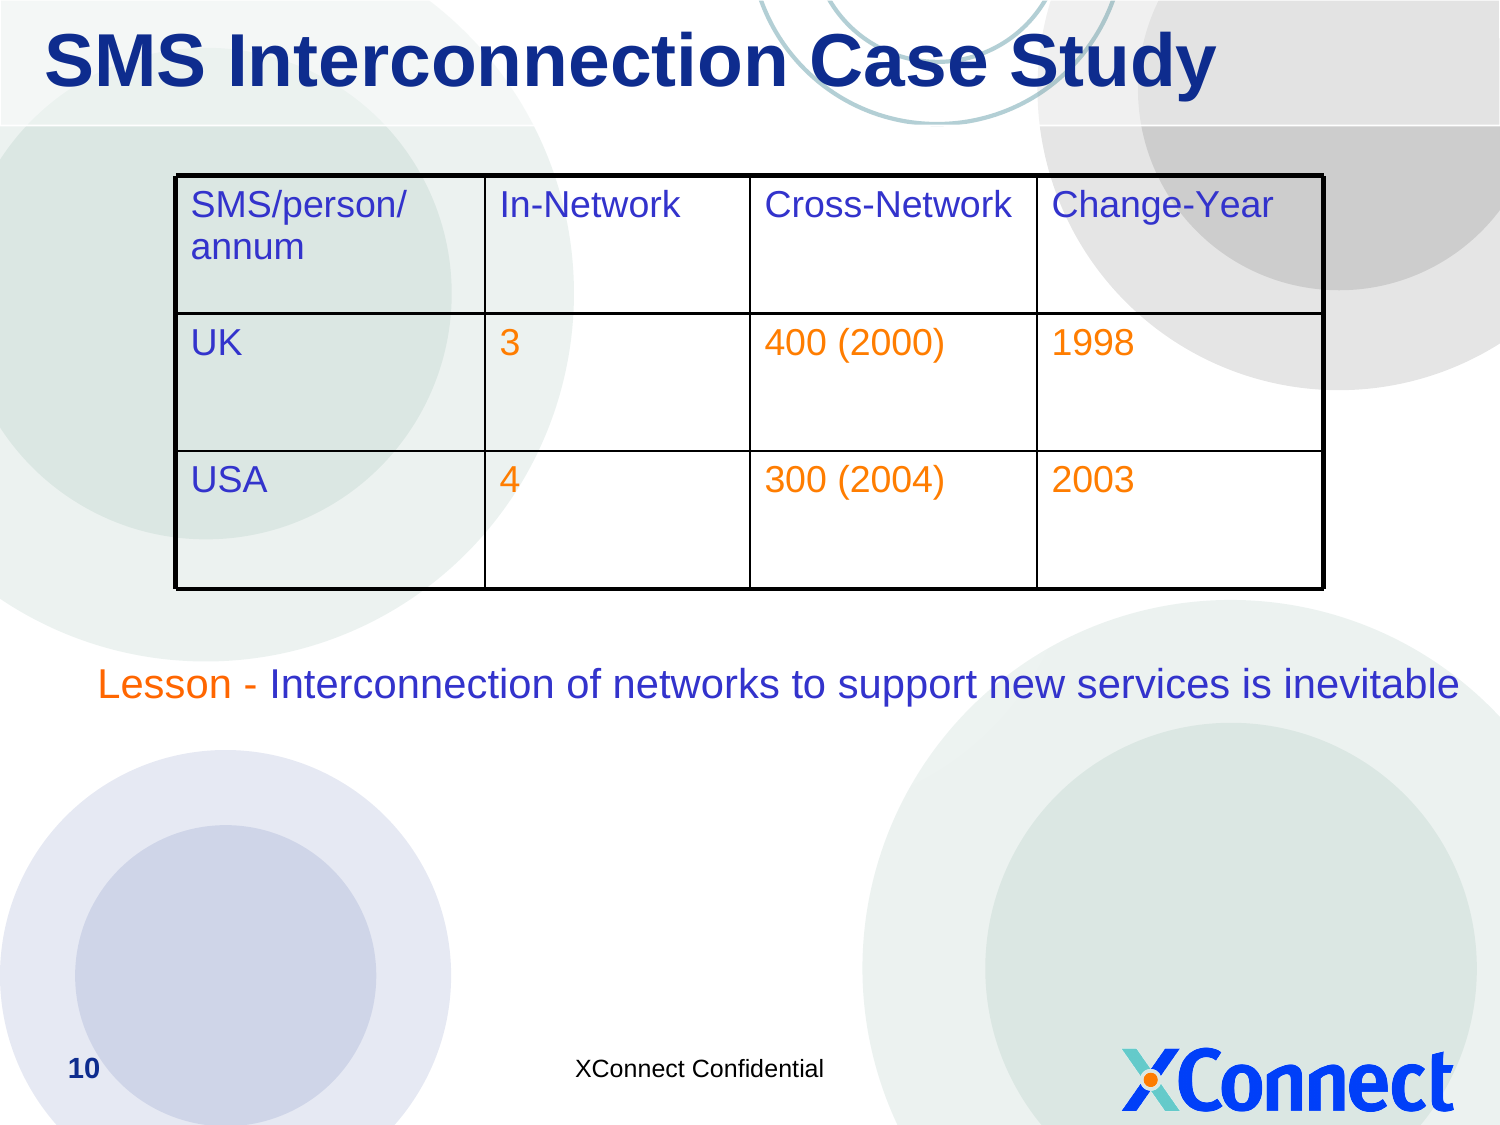

# SMS Interconnection Case Study
SMS/person/annum
In-Network
Cross-Network
Change-Year
UK
3
400 (2000)
1998
USA
4
300 (2004)
2003
Lesson - Interconnection of networks to support new services is inevitable